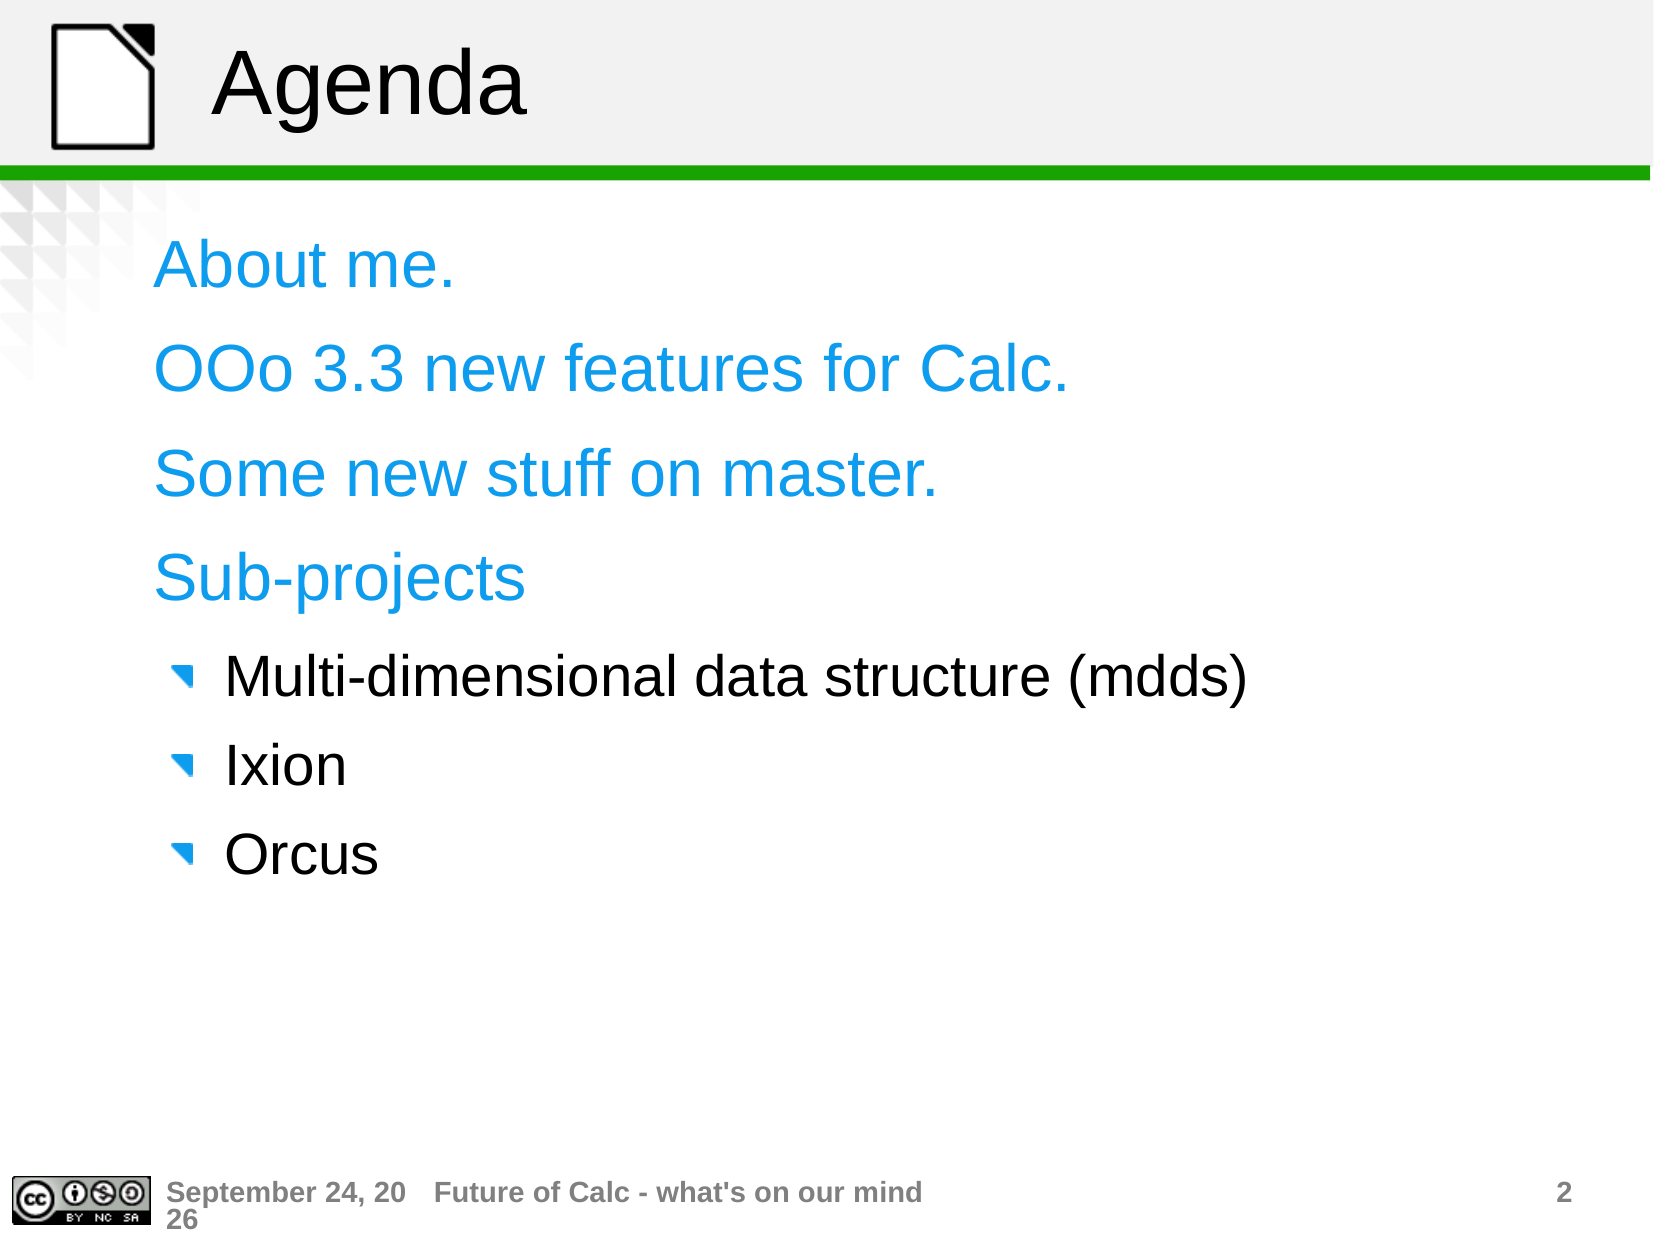

# Agenda
About me.
OOo 3.3 new features for Calc.
Some new stuff on master.
Sub-projects
Multi-dimensional data structure (mdds)
Ixion
Orcus
Future of Calc - what's on our mind
2